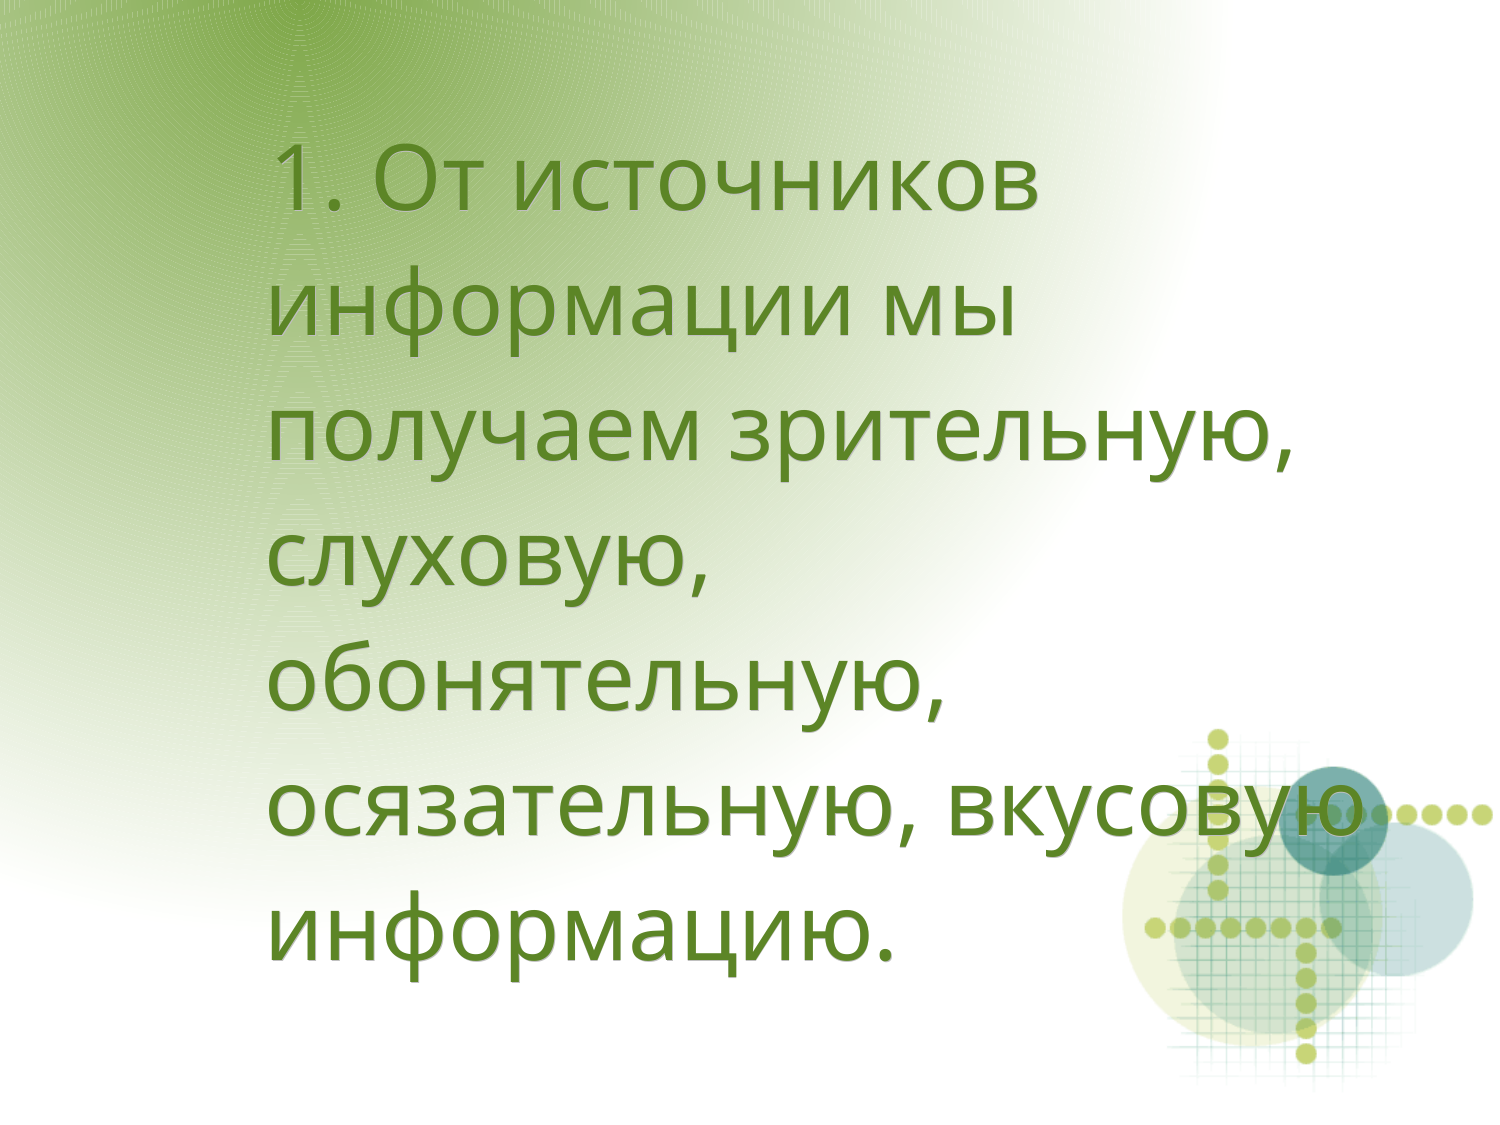

# 1. От источников информации мы получаем зрительную, слуховую, обонятельную, осязательную, вкусовую информацию.